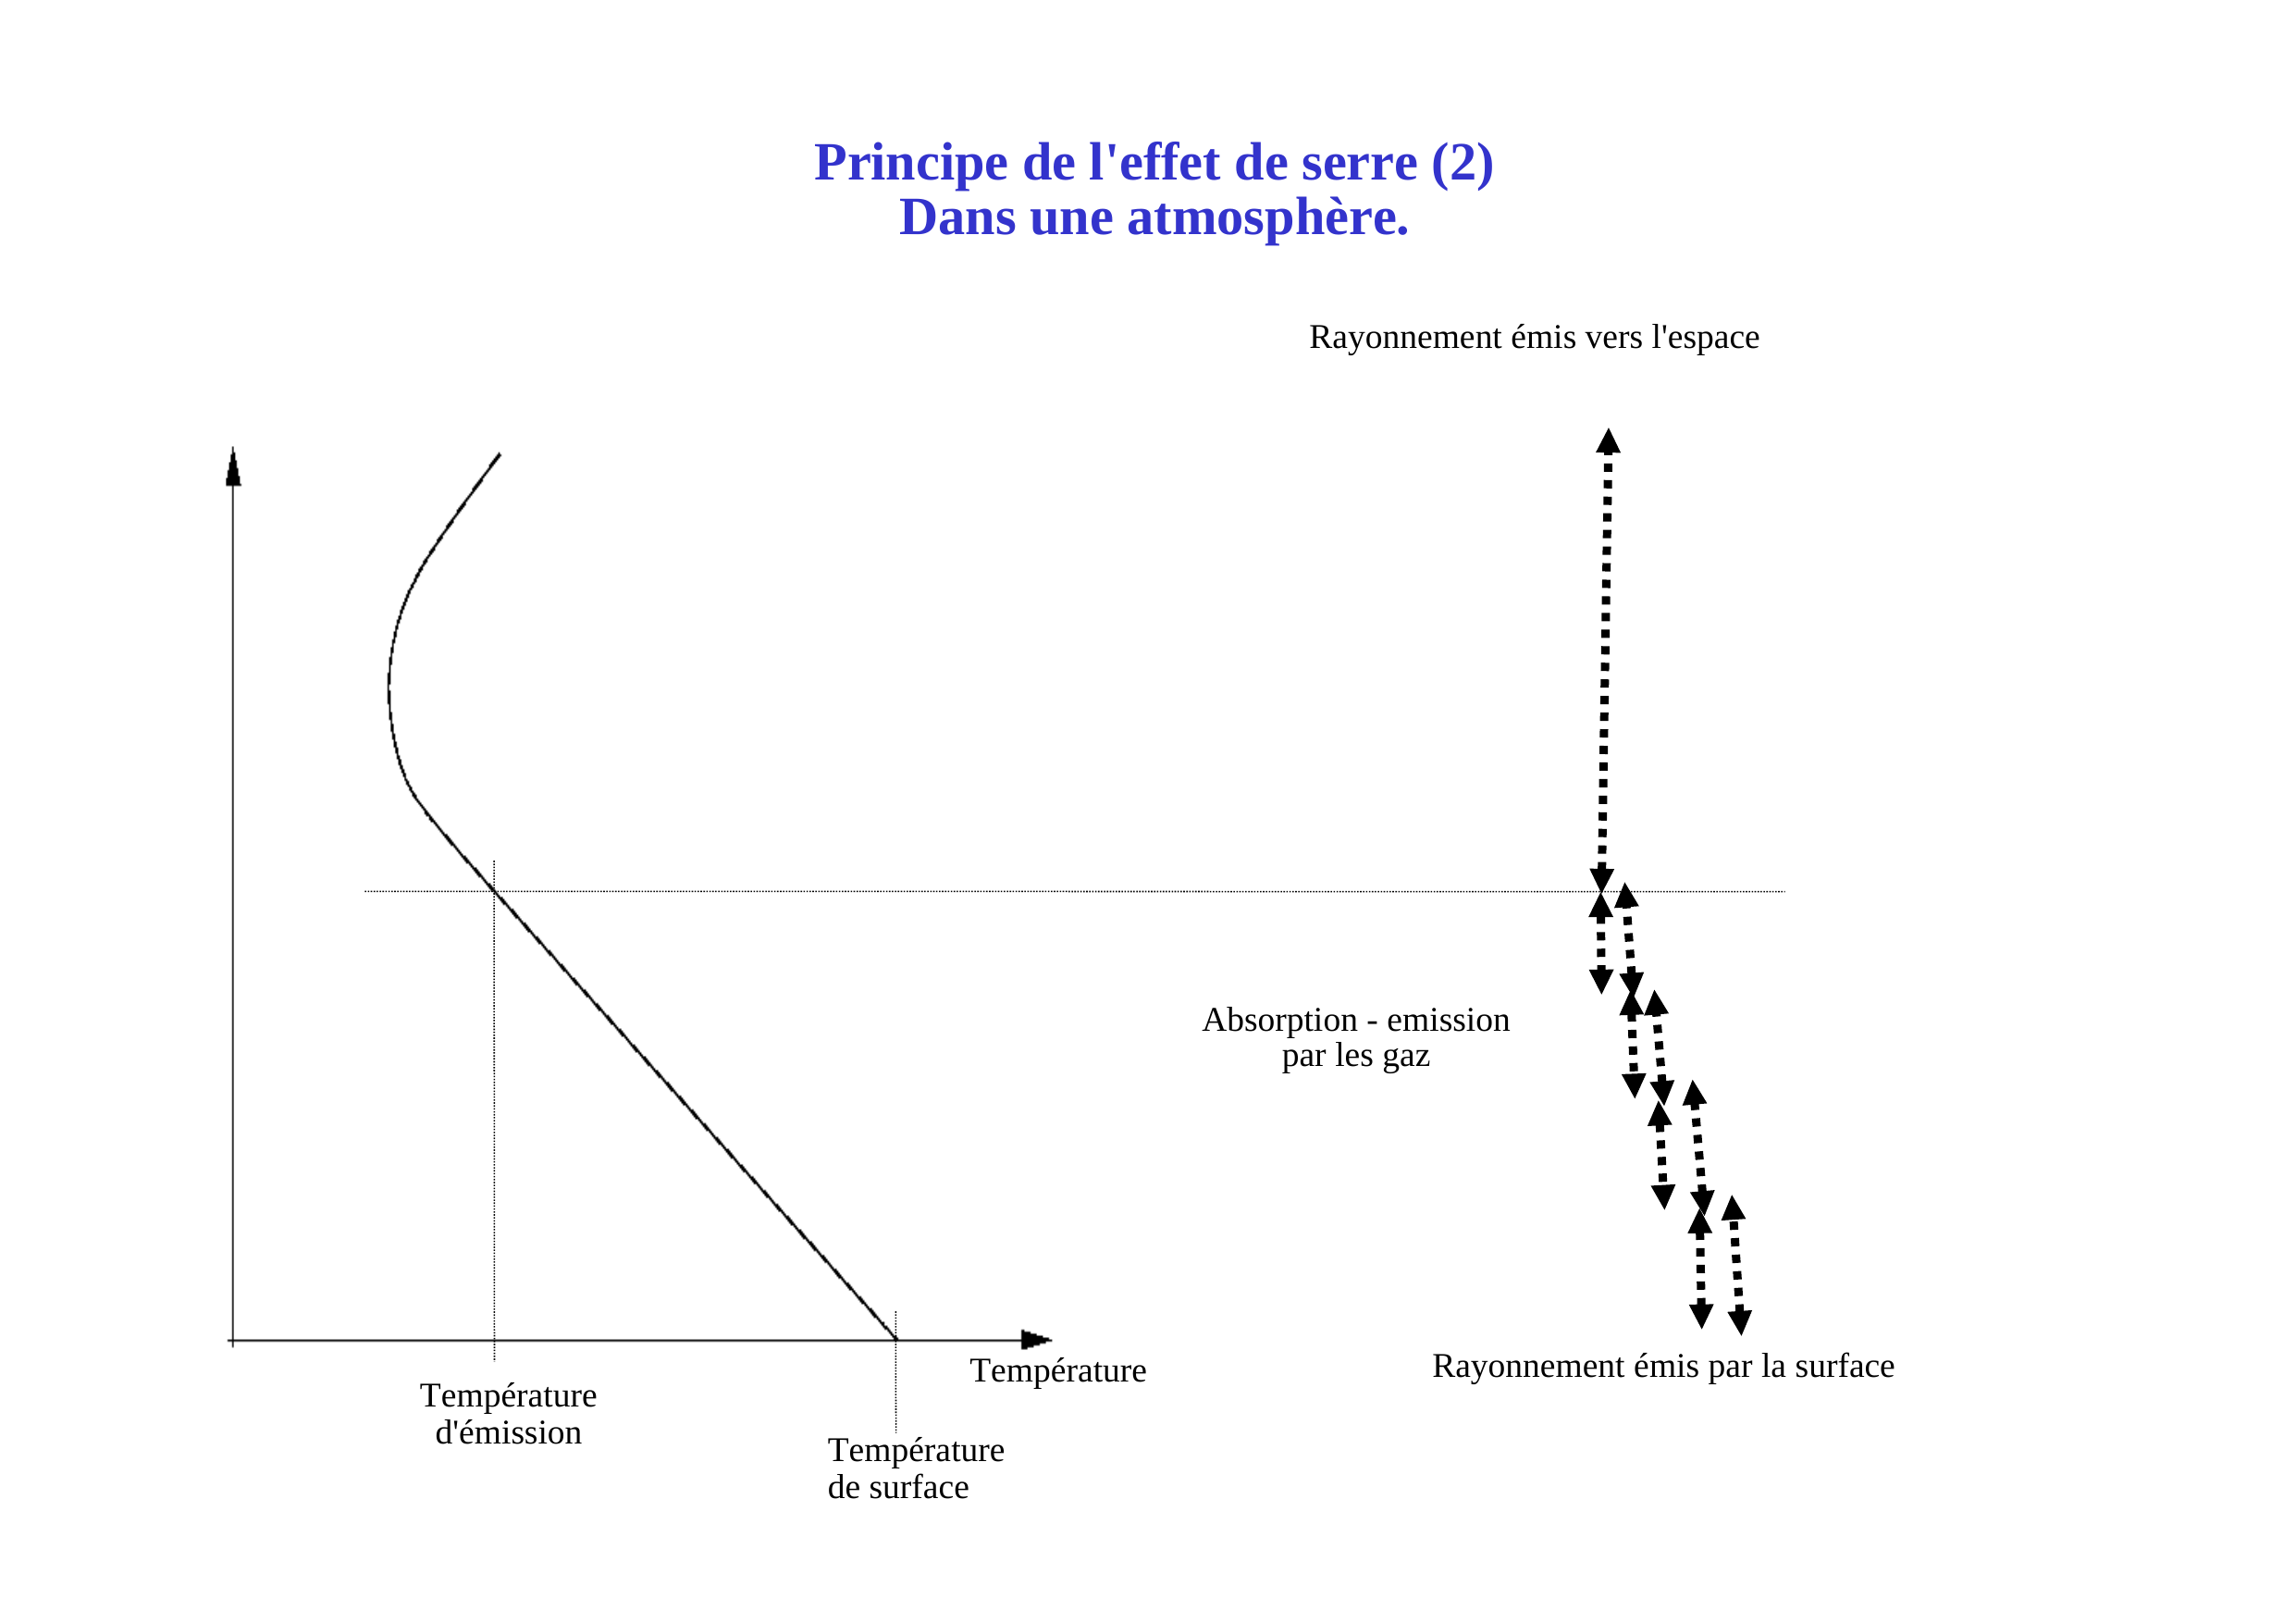

Principe de l'effet de serre (2)
Dans une atmosphère.
Rayonnement émis vers l'espace
Absorption - emission par les gaz
Rayonnement émis par la surface
Température
Température
d'émission
Température
de surface